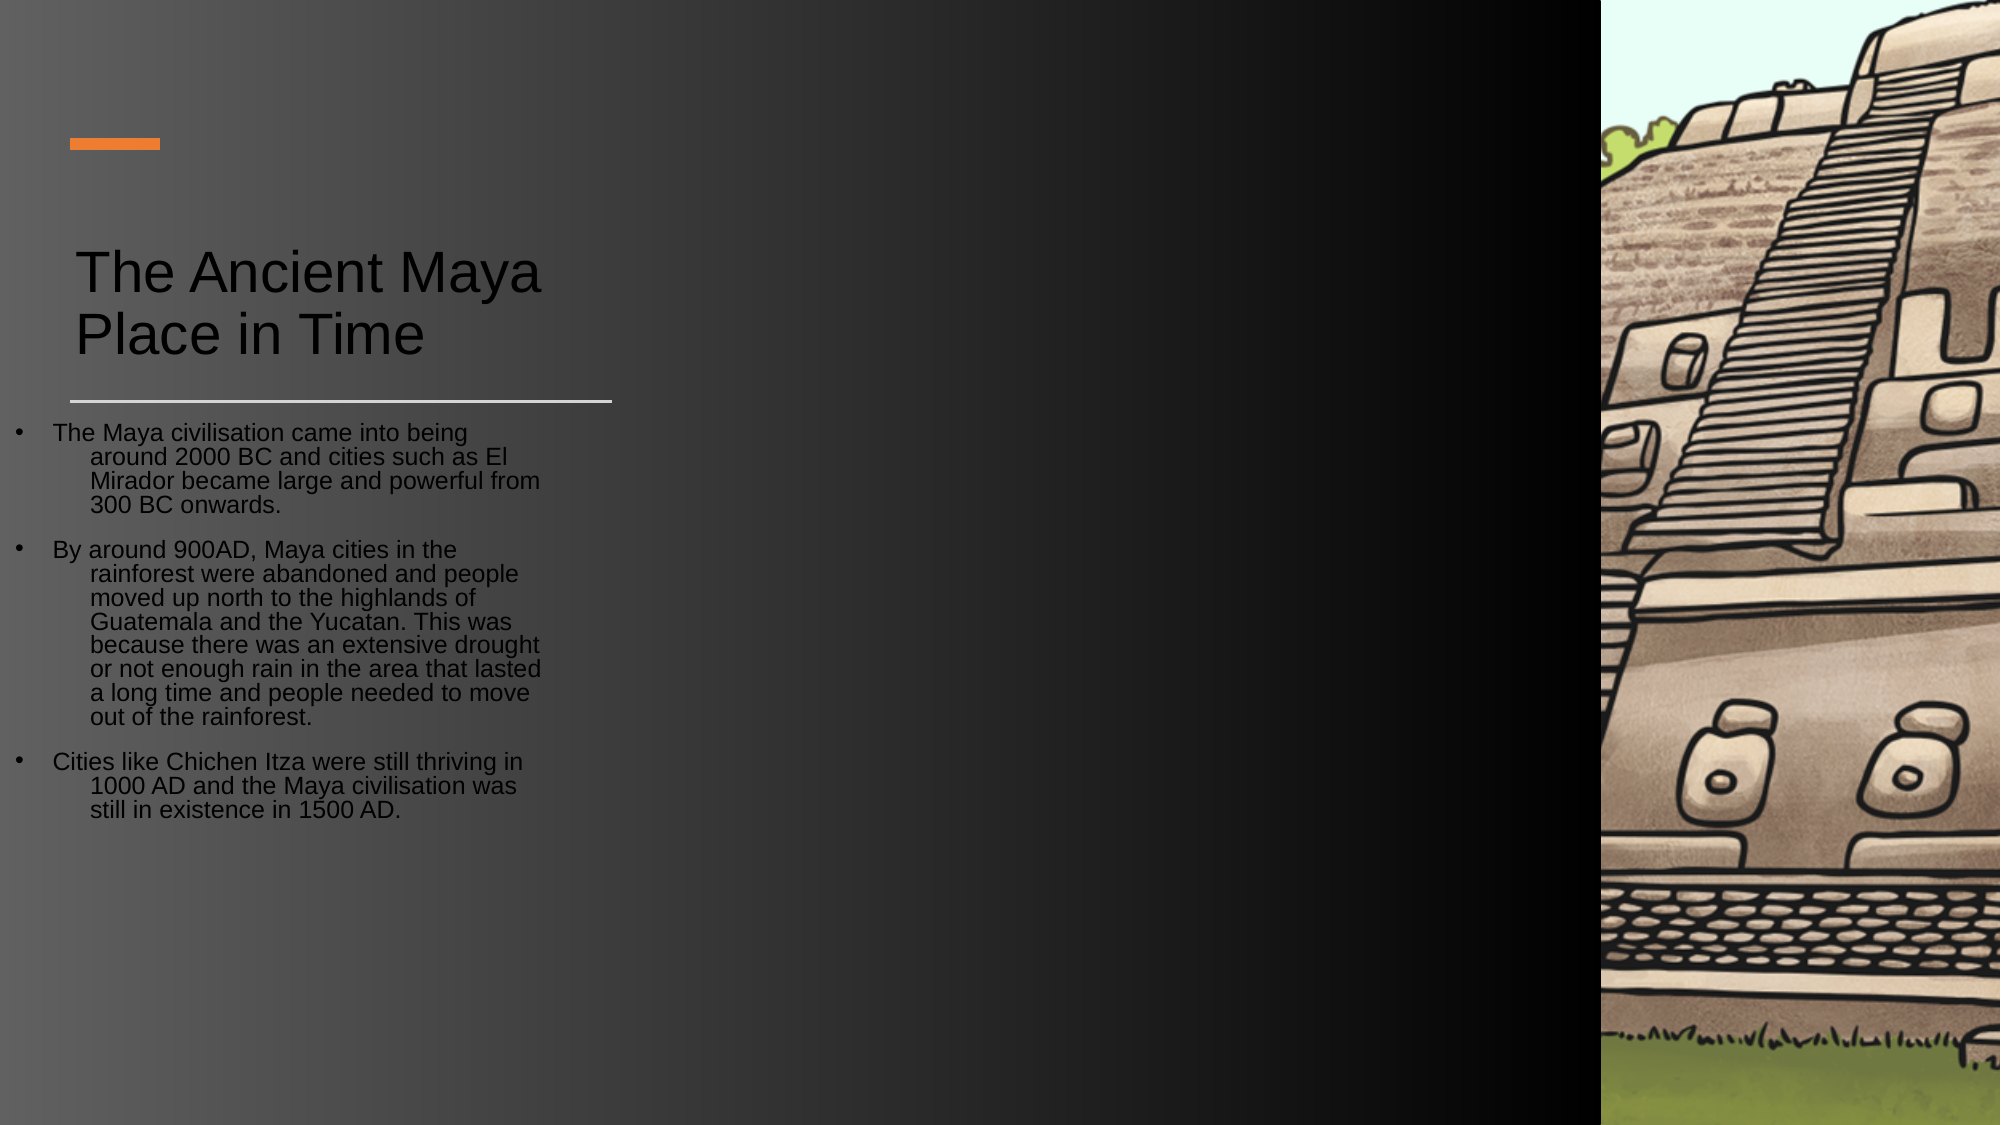

# The Ancient Maya Place in Time
The Maya civilisation came into being around 2000 BC and cities such as El Mirador became large and powerful from 300 BC onwards.
By around 900AD, Maya cities in the rainforest were abandoned and people moved up north to the highlands of Guatemala and the Yucatan. This was because there was an extensive drought or not enough rain in the area that lasted a long time and people needed to move out of the rainforest.
Cities like Chichen Itza were still thriving in 1000 AD and the Maya civilisation was still in existence in 1500 AD.